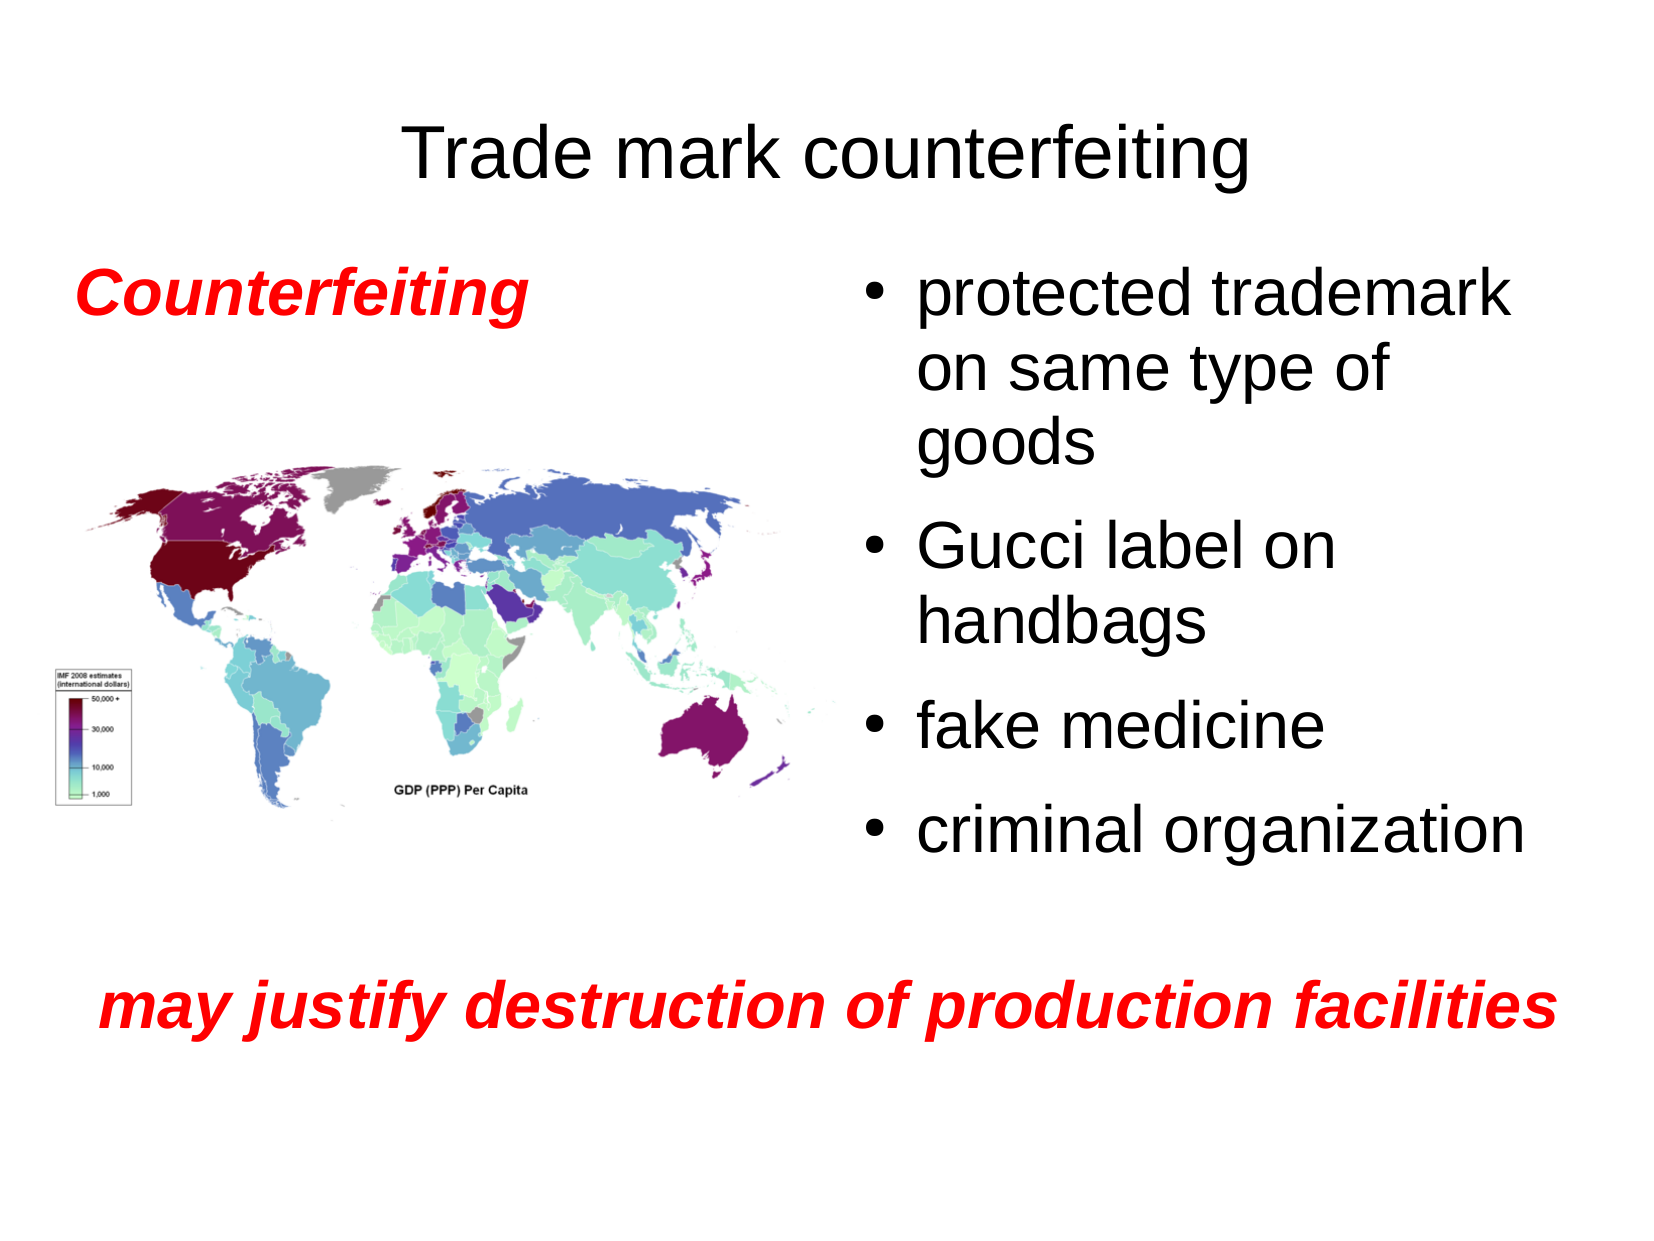

# Trade mark counterfeiting
Counterfeiting
protected trademark on same type of goods
Gucci label on handbags
fake medicine
criminal organization
may justify destruction of production facilities